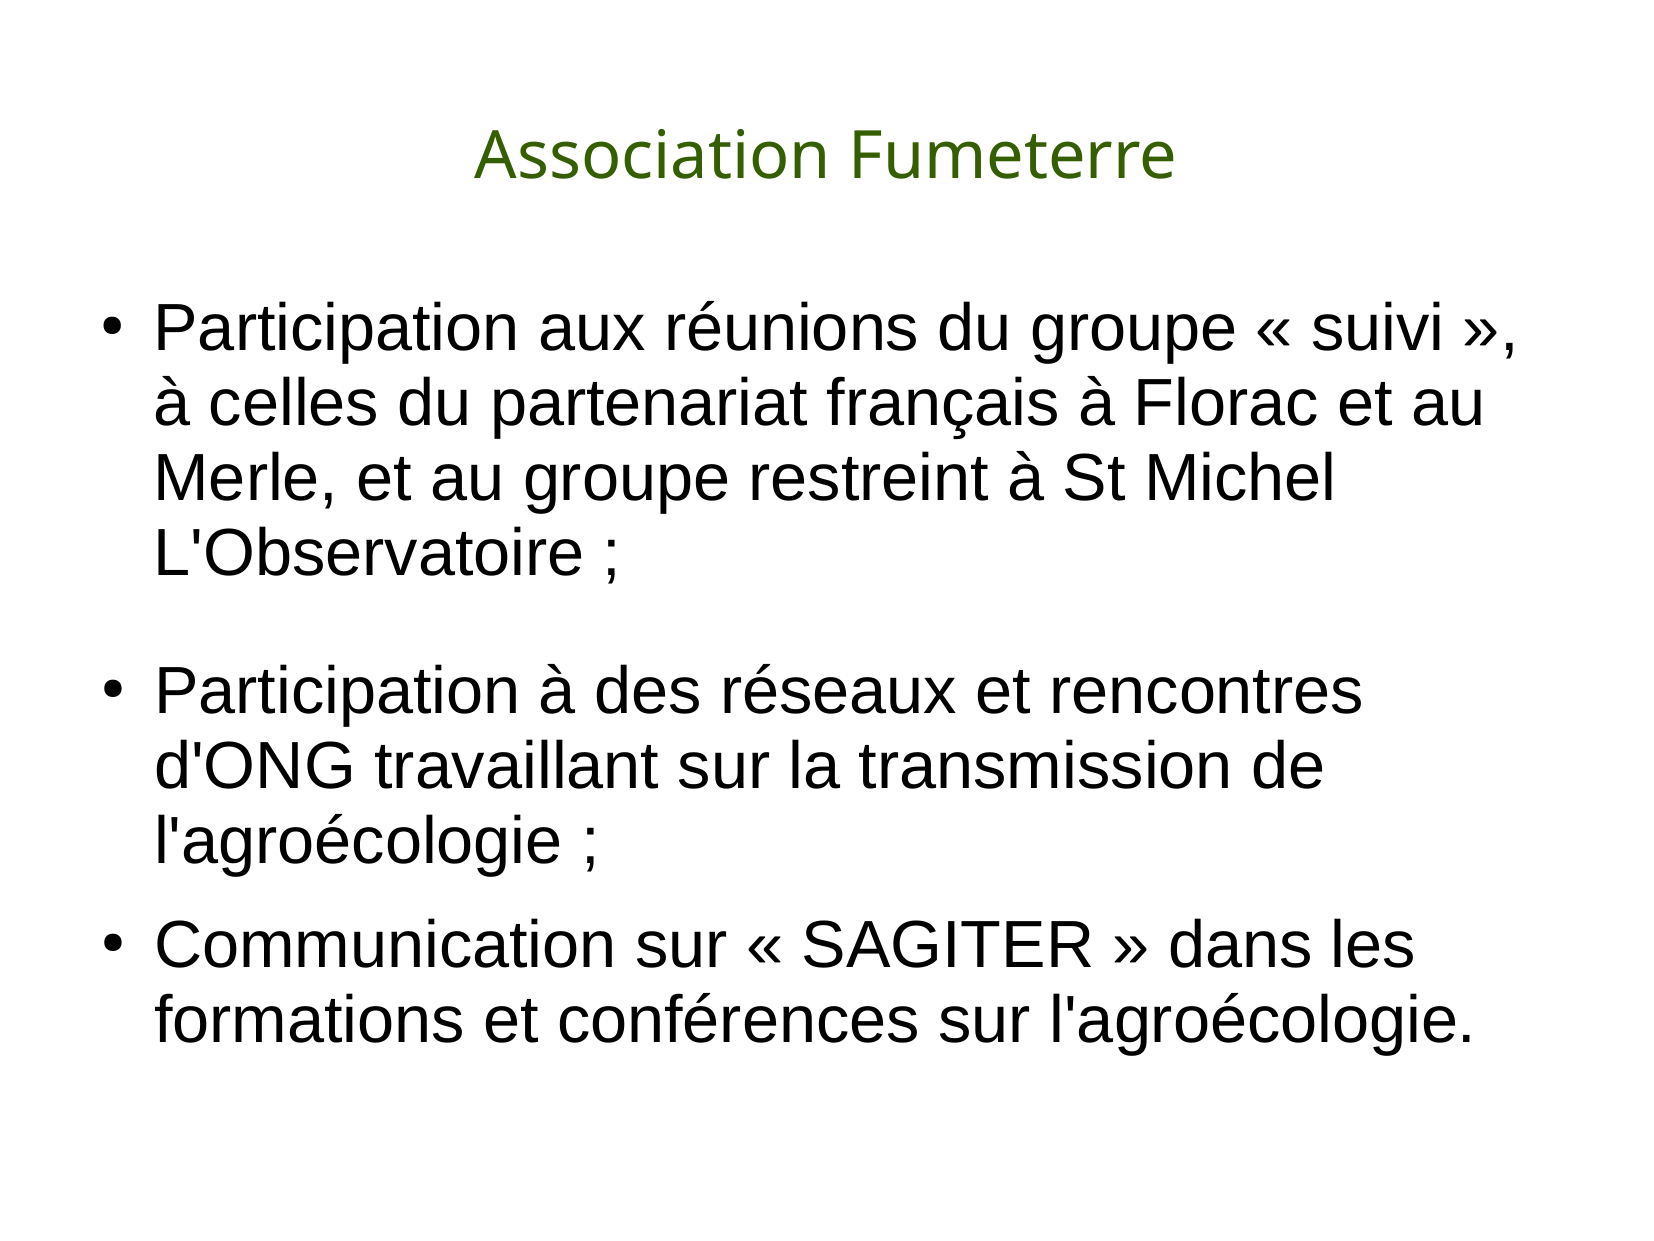

# Association Fumeterre
Participation aux réunions du groupe « suivi », à celles du partenariat français à Florac et au Merle, et au groupe restreint à St Michel L'Observatoire ;
Participation à des réseaux et rencontres d'ONG travaillant sur la transmission de l'agroécologie ;
Communication sur « SAGITER » dans les formations et conférences sur l'agroécologie.